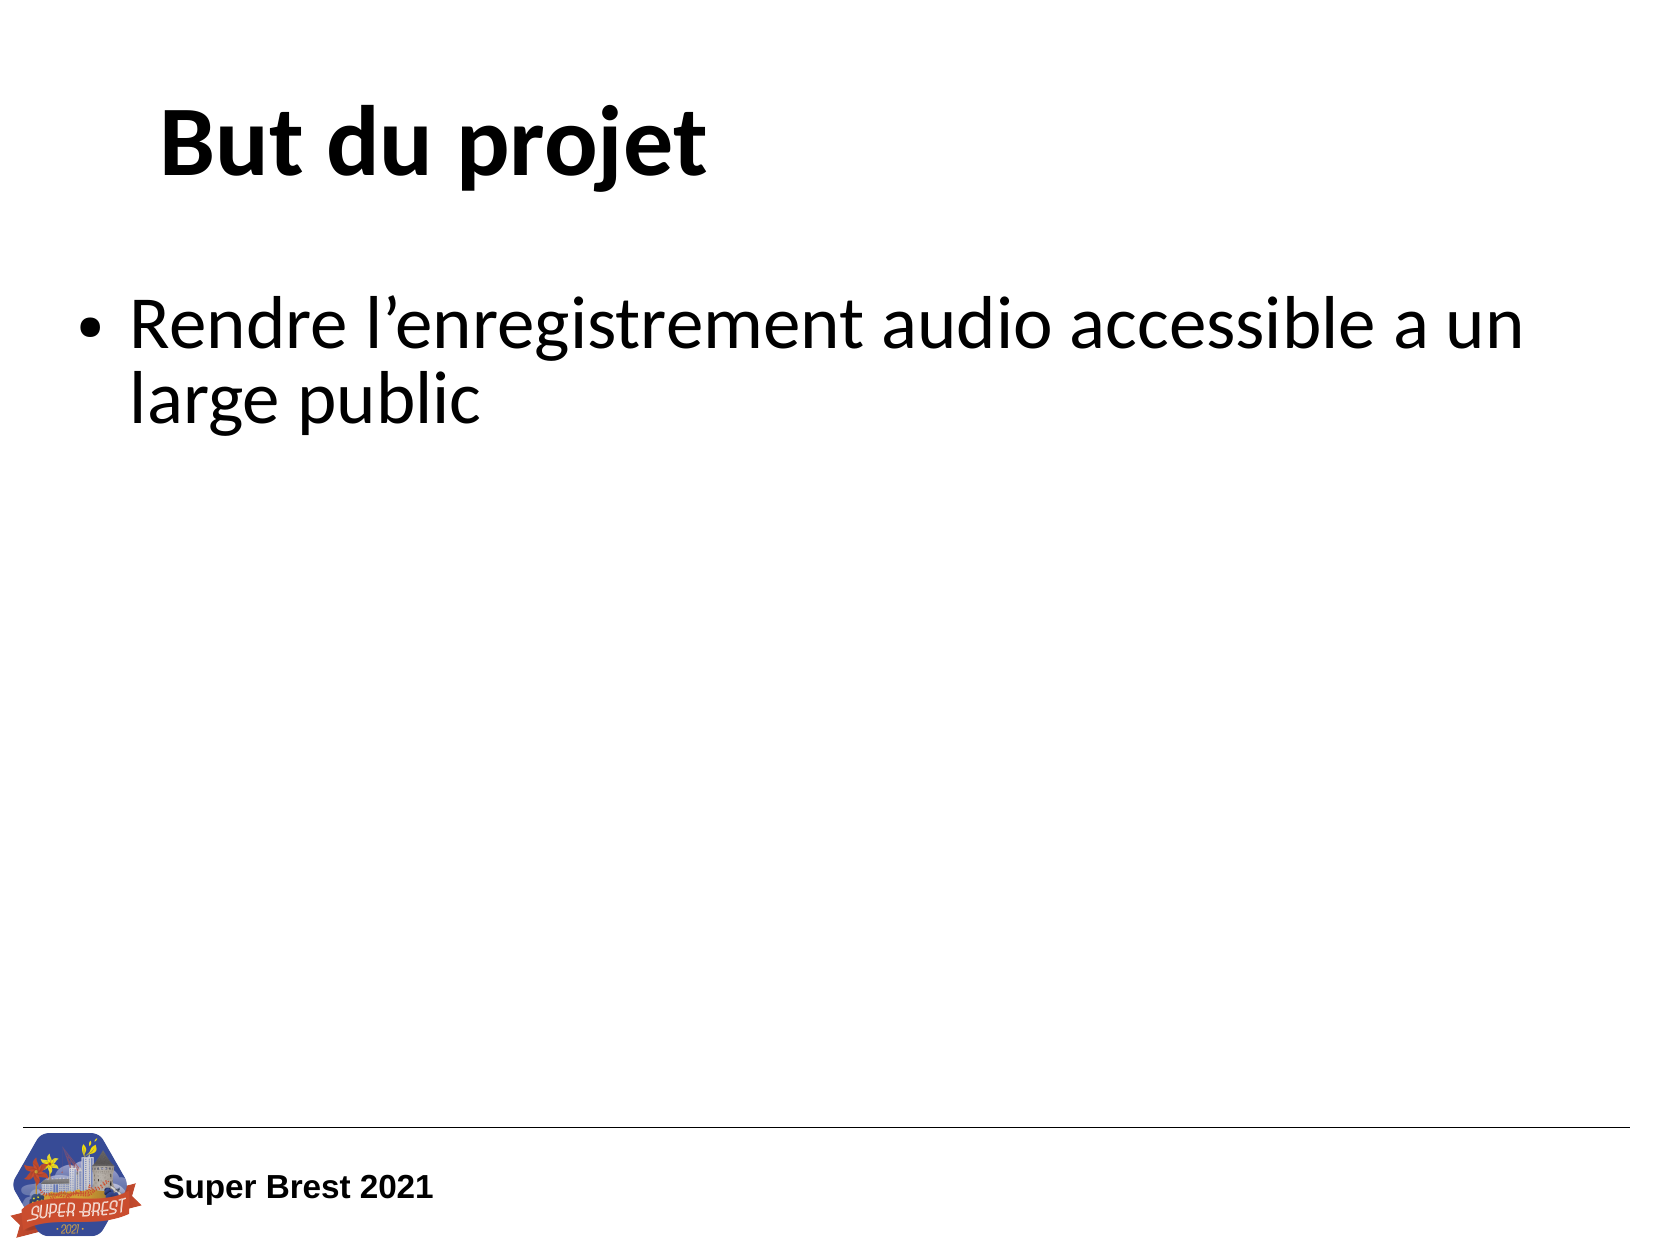

# But du projet
Rendre l’enregistrement audio accessible a un large public
Super Brest 2021